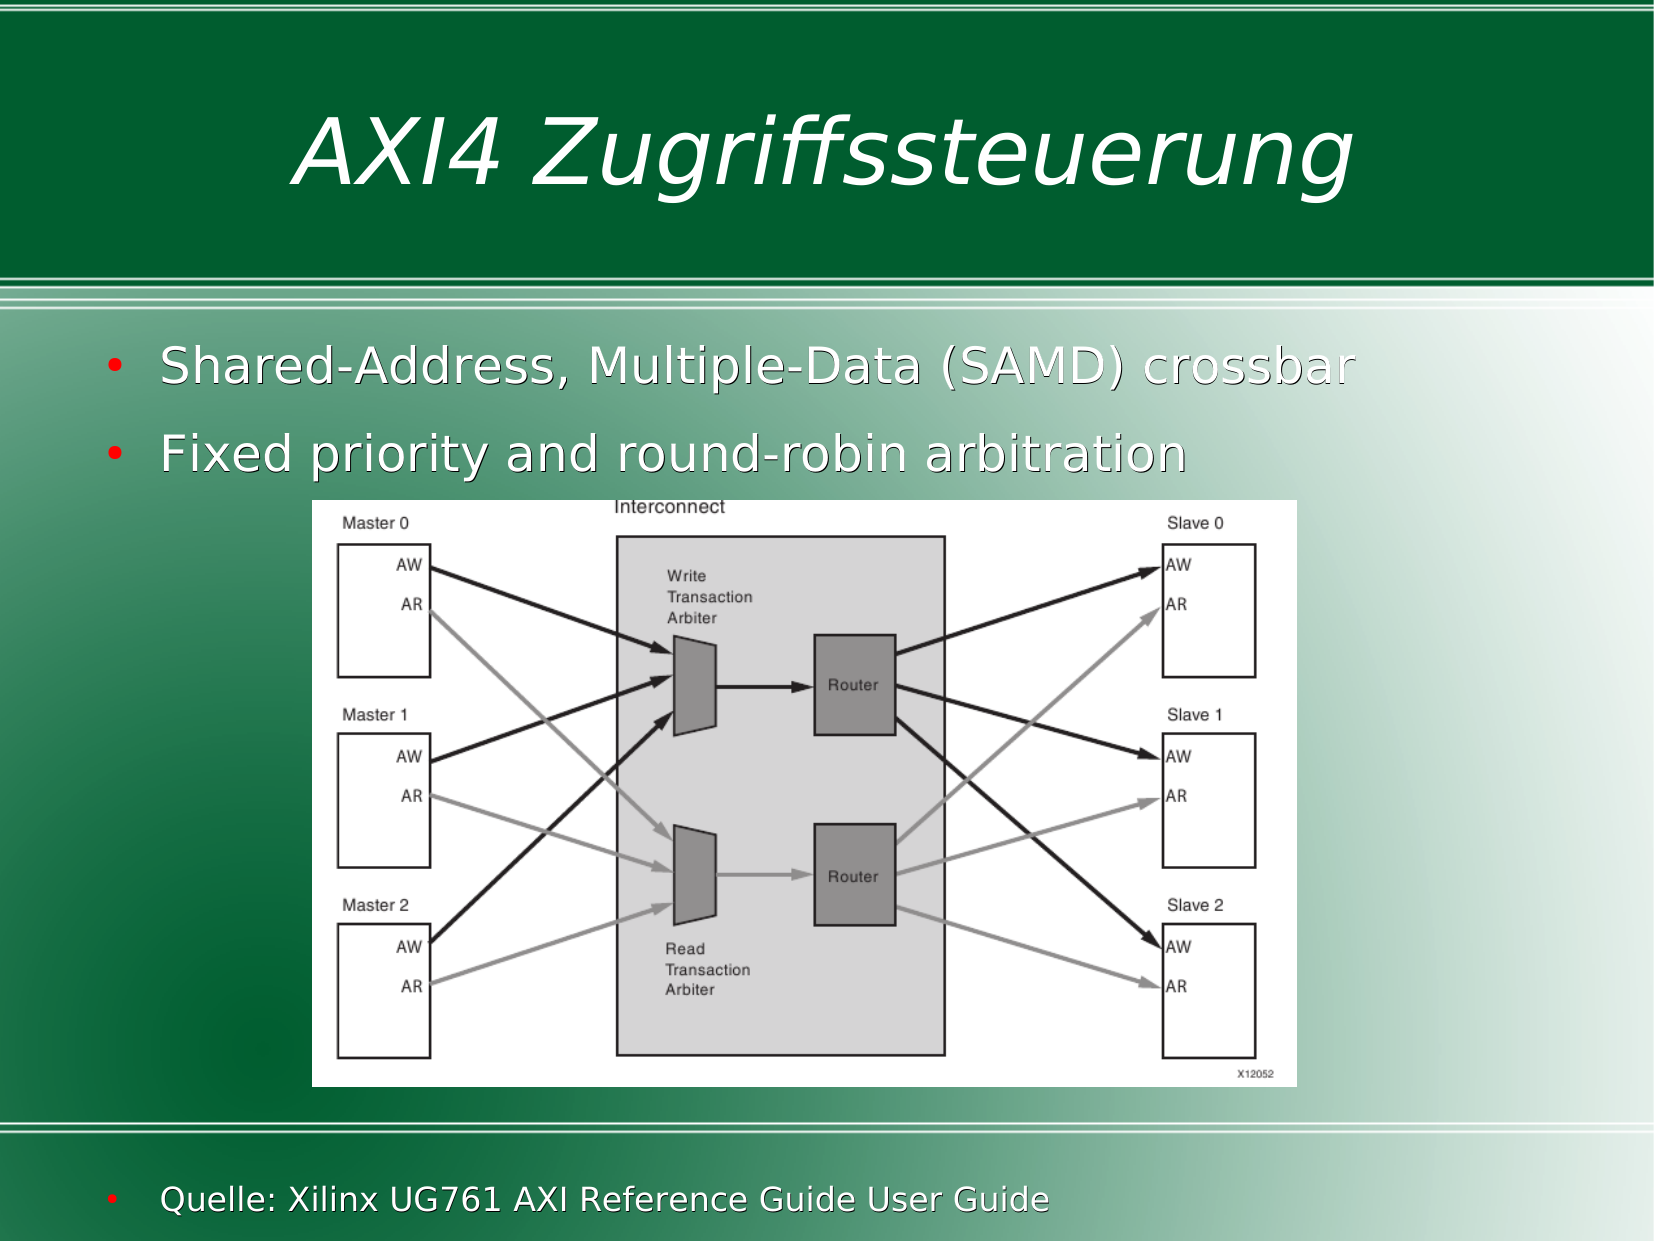

# AXI4 Zugriffssteuerung
Shared-Address, Multiple-Data (SAMD) crossbar
Fixed priority and round-robin arbitration
Quelle: Xilinx UG761 AXI Reference Guide User Guide